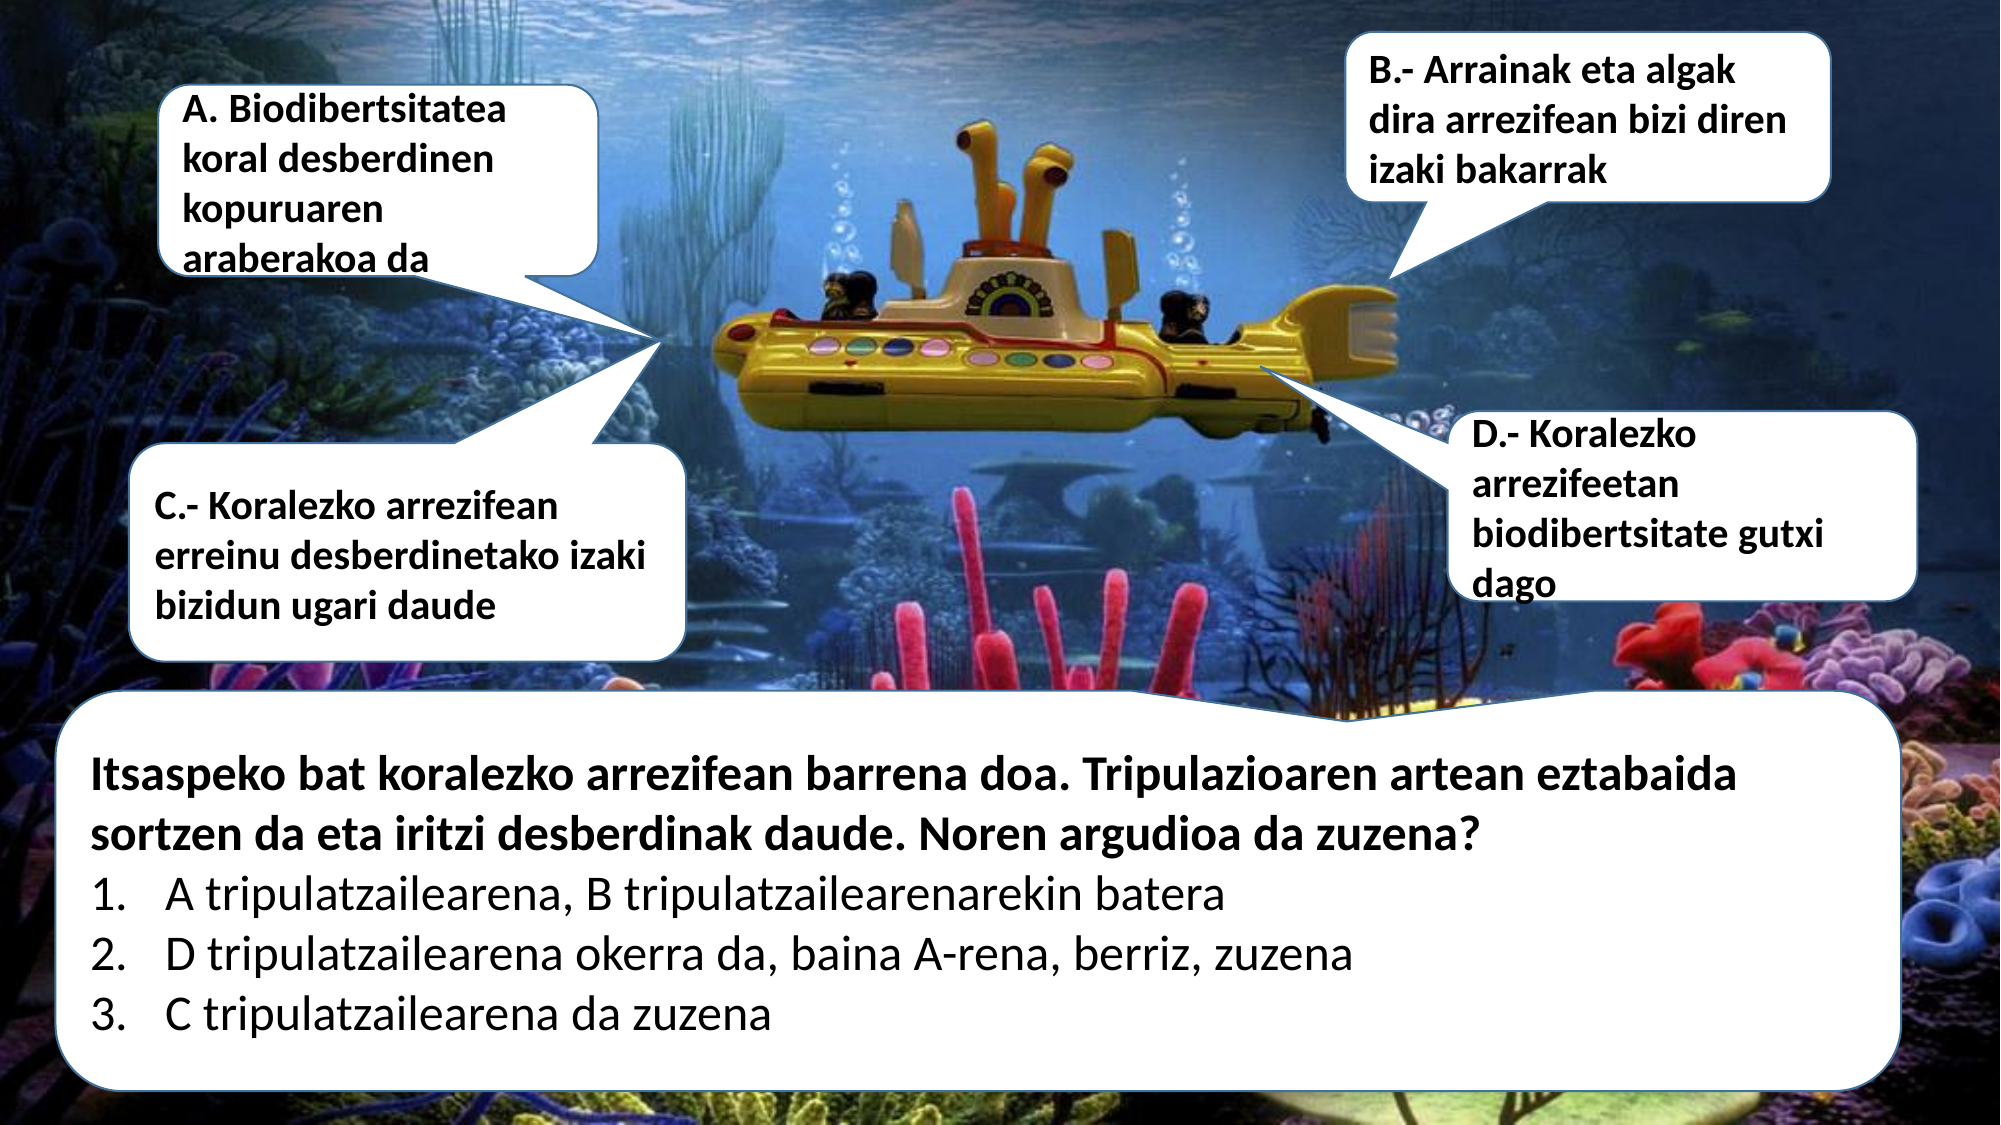

B.- Arrainak eta algak dira arrezifean bizi diren izaki bakarrak
A. Biodibertsitatea koral desberdinen kopuruaren araberakoa da
D.- Koralezko arrezifeetan biodibertsitate gutxi dago
C.- Koralezko arrezifean erreinu desberdinetako izaki bizidun ugari daude
Itsaspeko bat koralezko arrezifean barrena doa. Tripulazioaren artean eztabaida sortzen da eta iritzi desberdinak daude. Noren argudioa da zuzena?
A tripulatzailearena, B tripulatzailearenarekin batera
D tripulatzailearena okerra da, baina A-rena, berriz, zuzena
C tripulatzailearena da zuzena